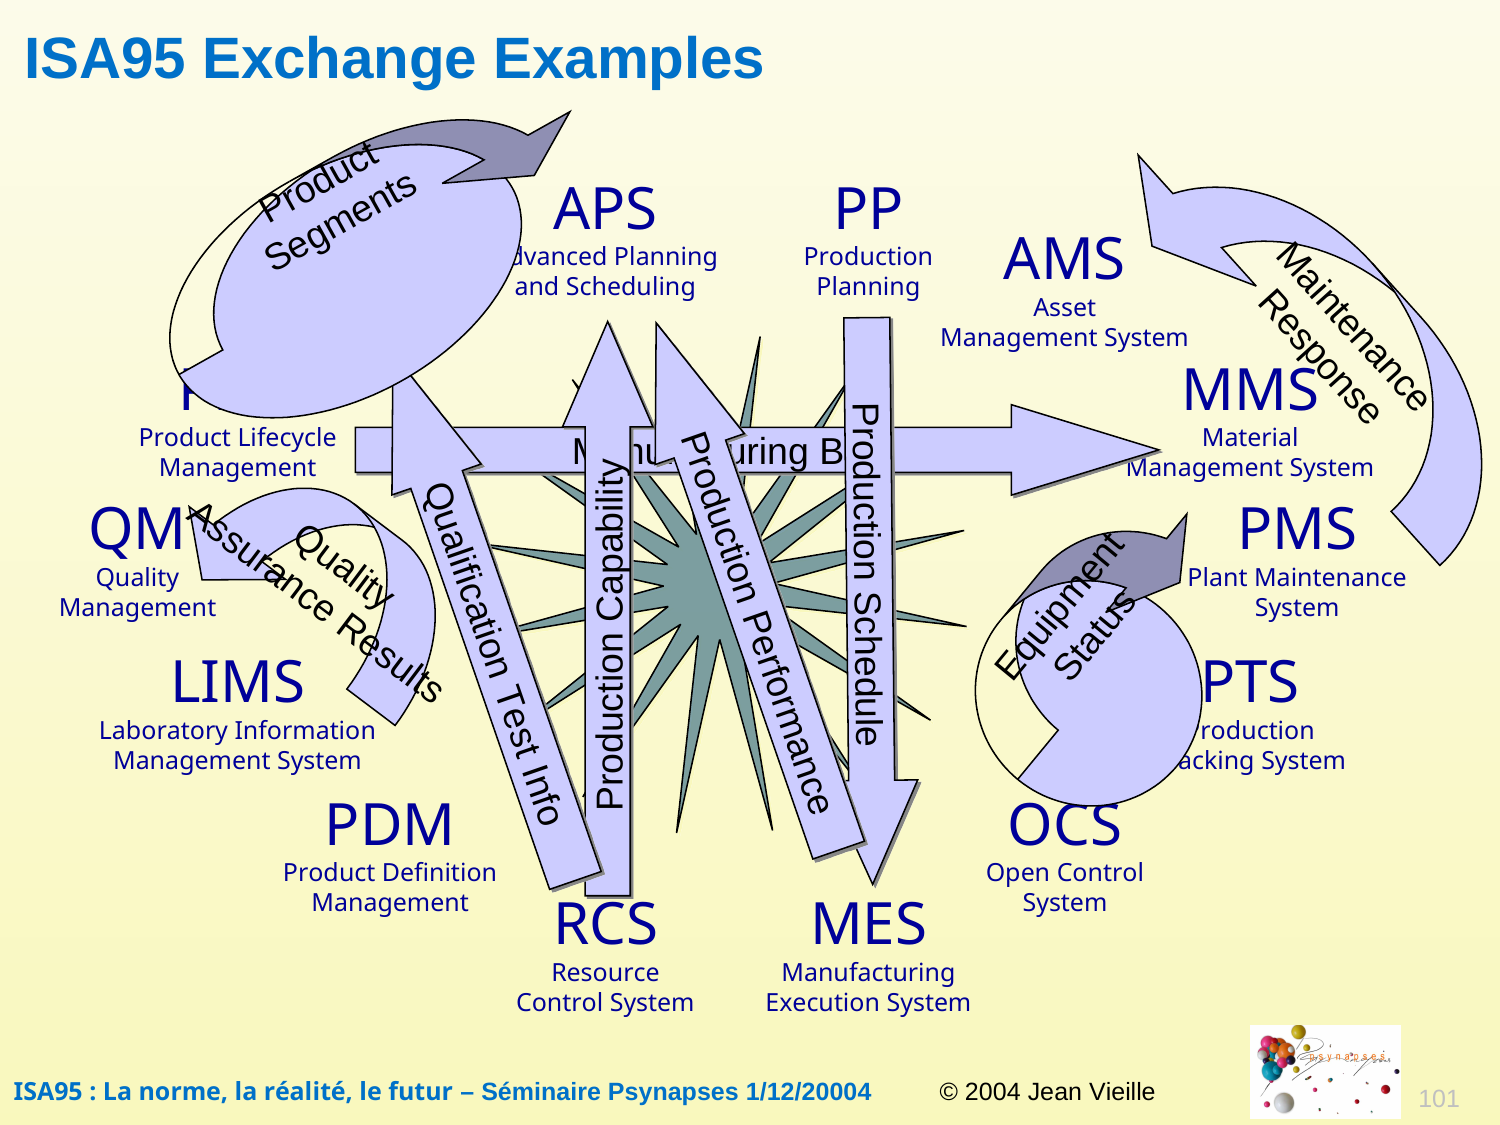

# ISA95 Exchange Examples
Maintenance
Response
Product
Segments
APS
Advanced Planning
and Scheduling
PP
Production
Planning
HR
Human
Resource
AMS
Asset
Management System
PLM
Product Lifecycle
Management
MMS
Material
Management System
Manufacturing Bill
Quality
Assurance Results
QM
Quality
Management
PMS
Plant Maintenance
System
Production Performance
Production Schedule
Equipment
Status
Production Capability
Qualification Test Info
LIMS
Laboratory Information
Management System
PTS
Production
Tracking System
PDM
Product Definition
Management
OCS
Open Control
System
RCS
Resource
Control System
MES
Manufacturing
Execution System